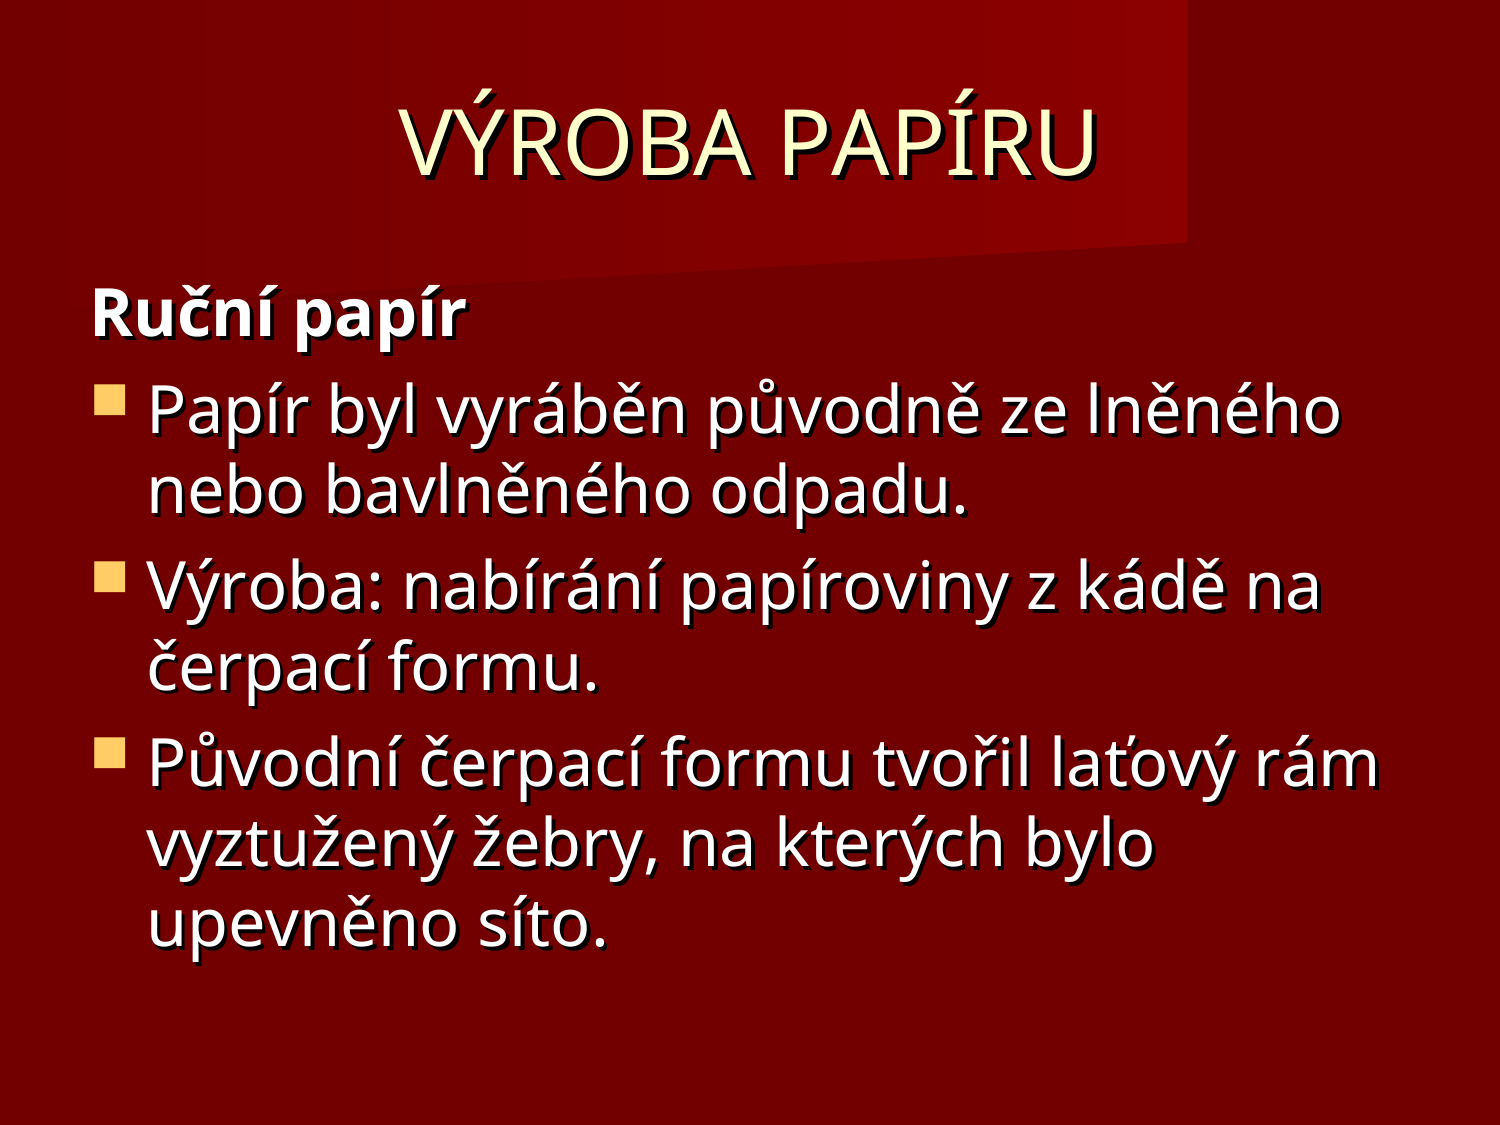

# VÝROBA PAPÍRU
Ruční papír
Papír byl vyráběn původně ze lněného nebo bavlněného odpadu.
Výroba: nabírání papíroviny z kádě na čerpací formu.
Původní čerpací formu tvořil laťový rám vyztužený žebry, na kterých bylo upevněno síto.